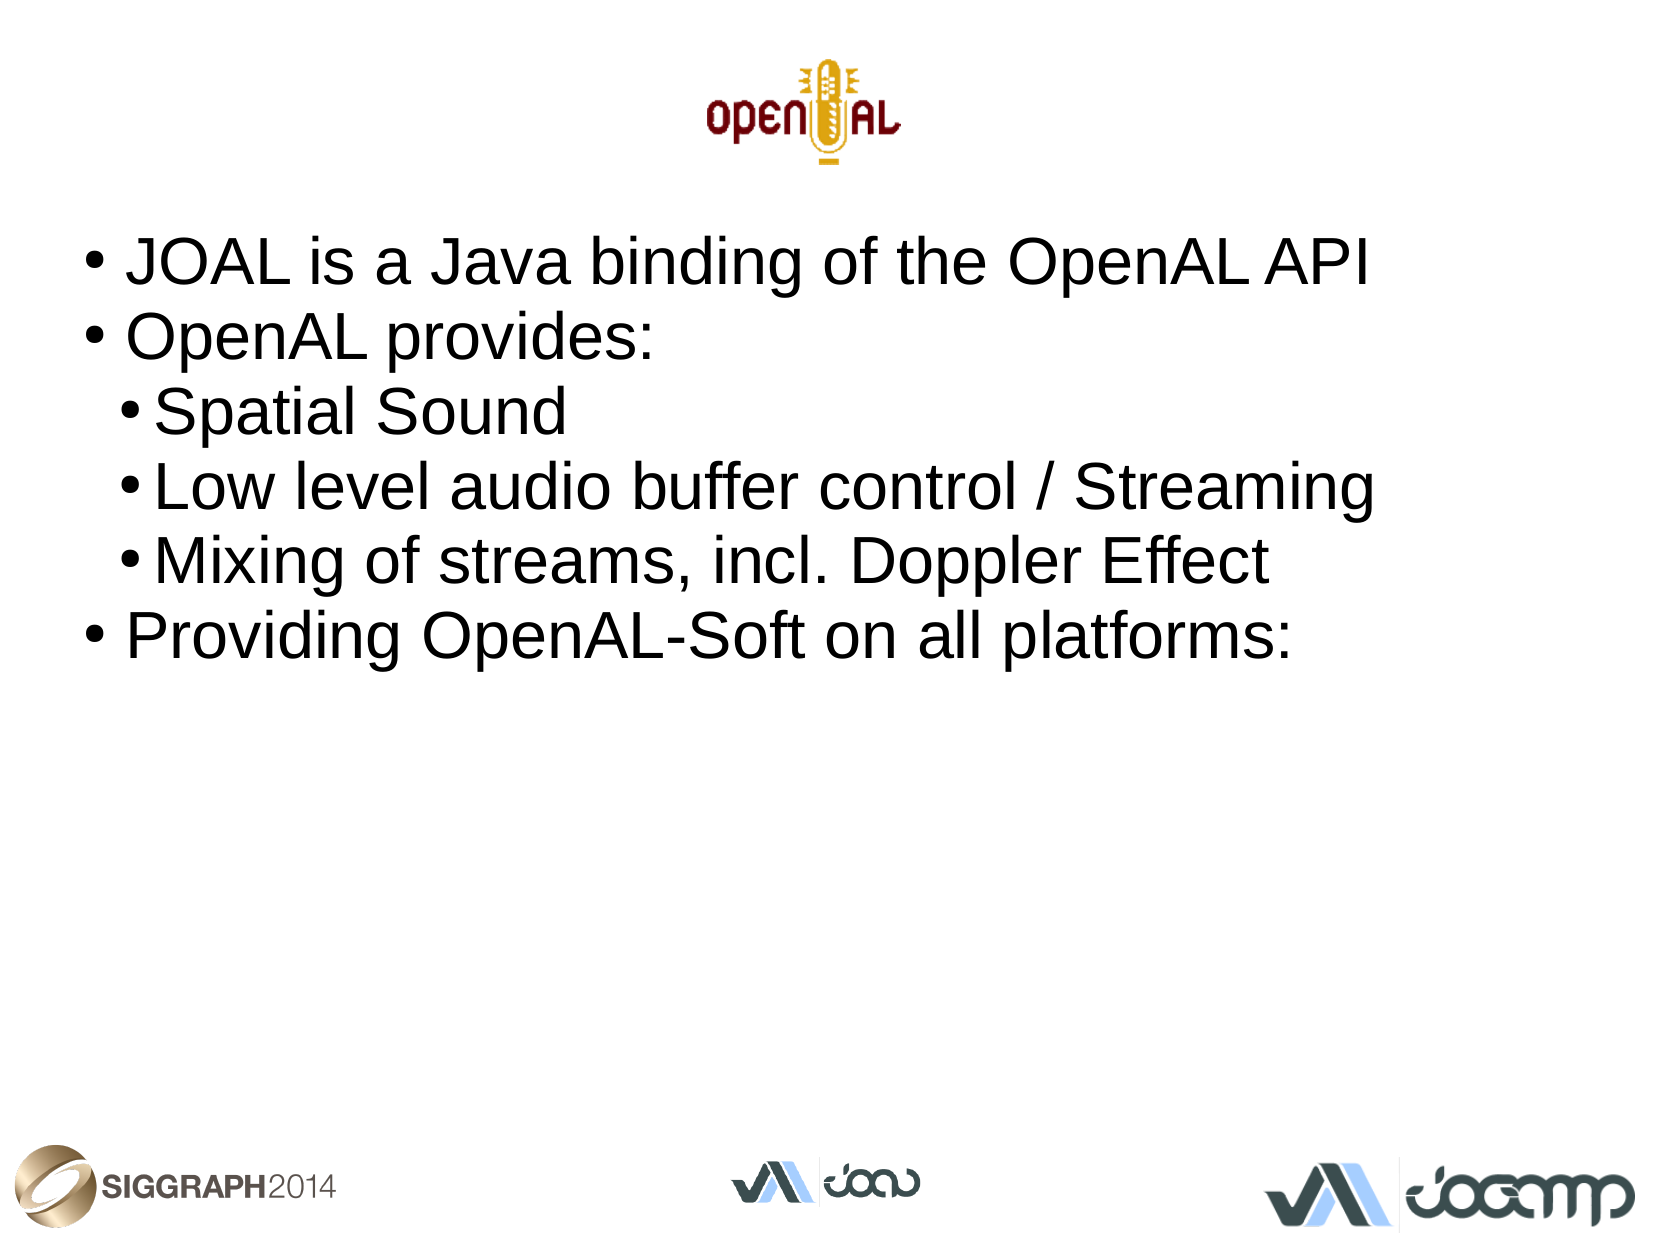

JOAL is a Java binding of the OpenAL API
 OpenAL provides:
Spatial Sound
Low level audio buffer control / Streaming
Mixing of streams, incl. Doppler Effect
 Providing OpenAL-Soft on all platforms: